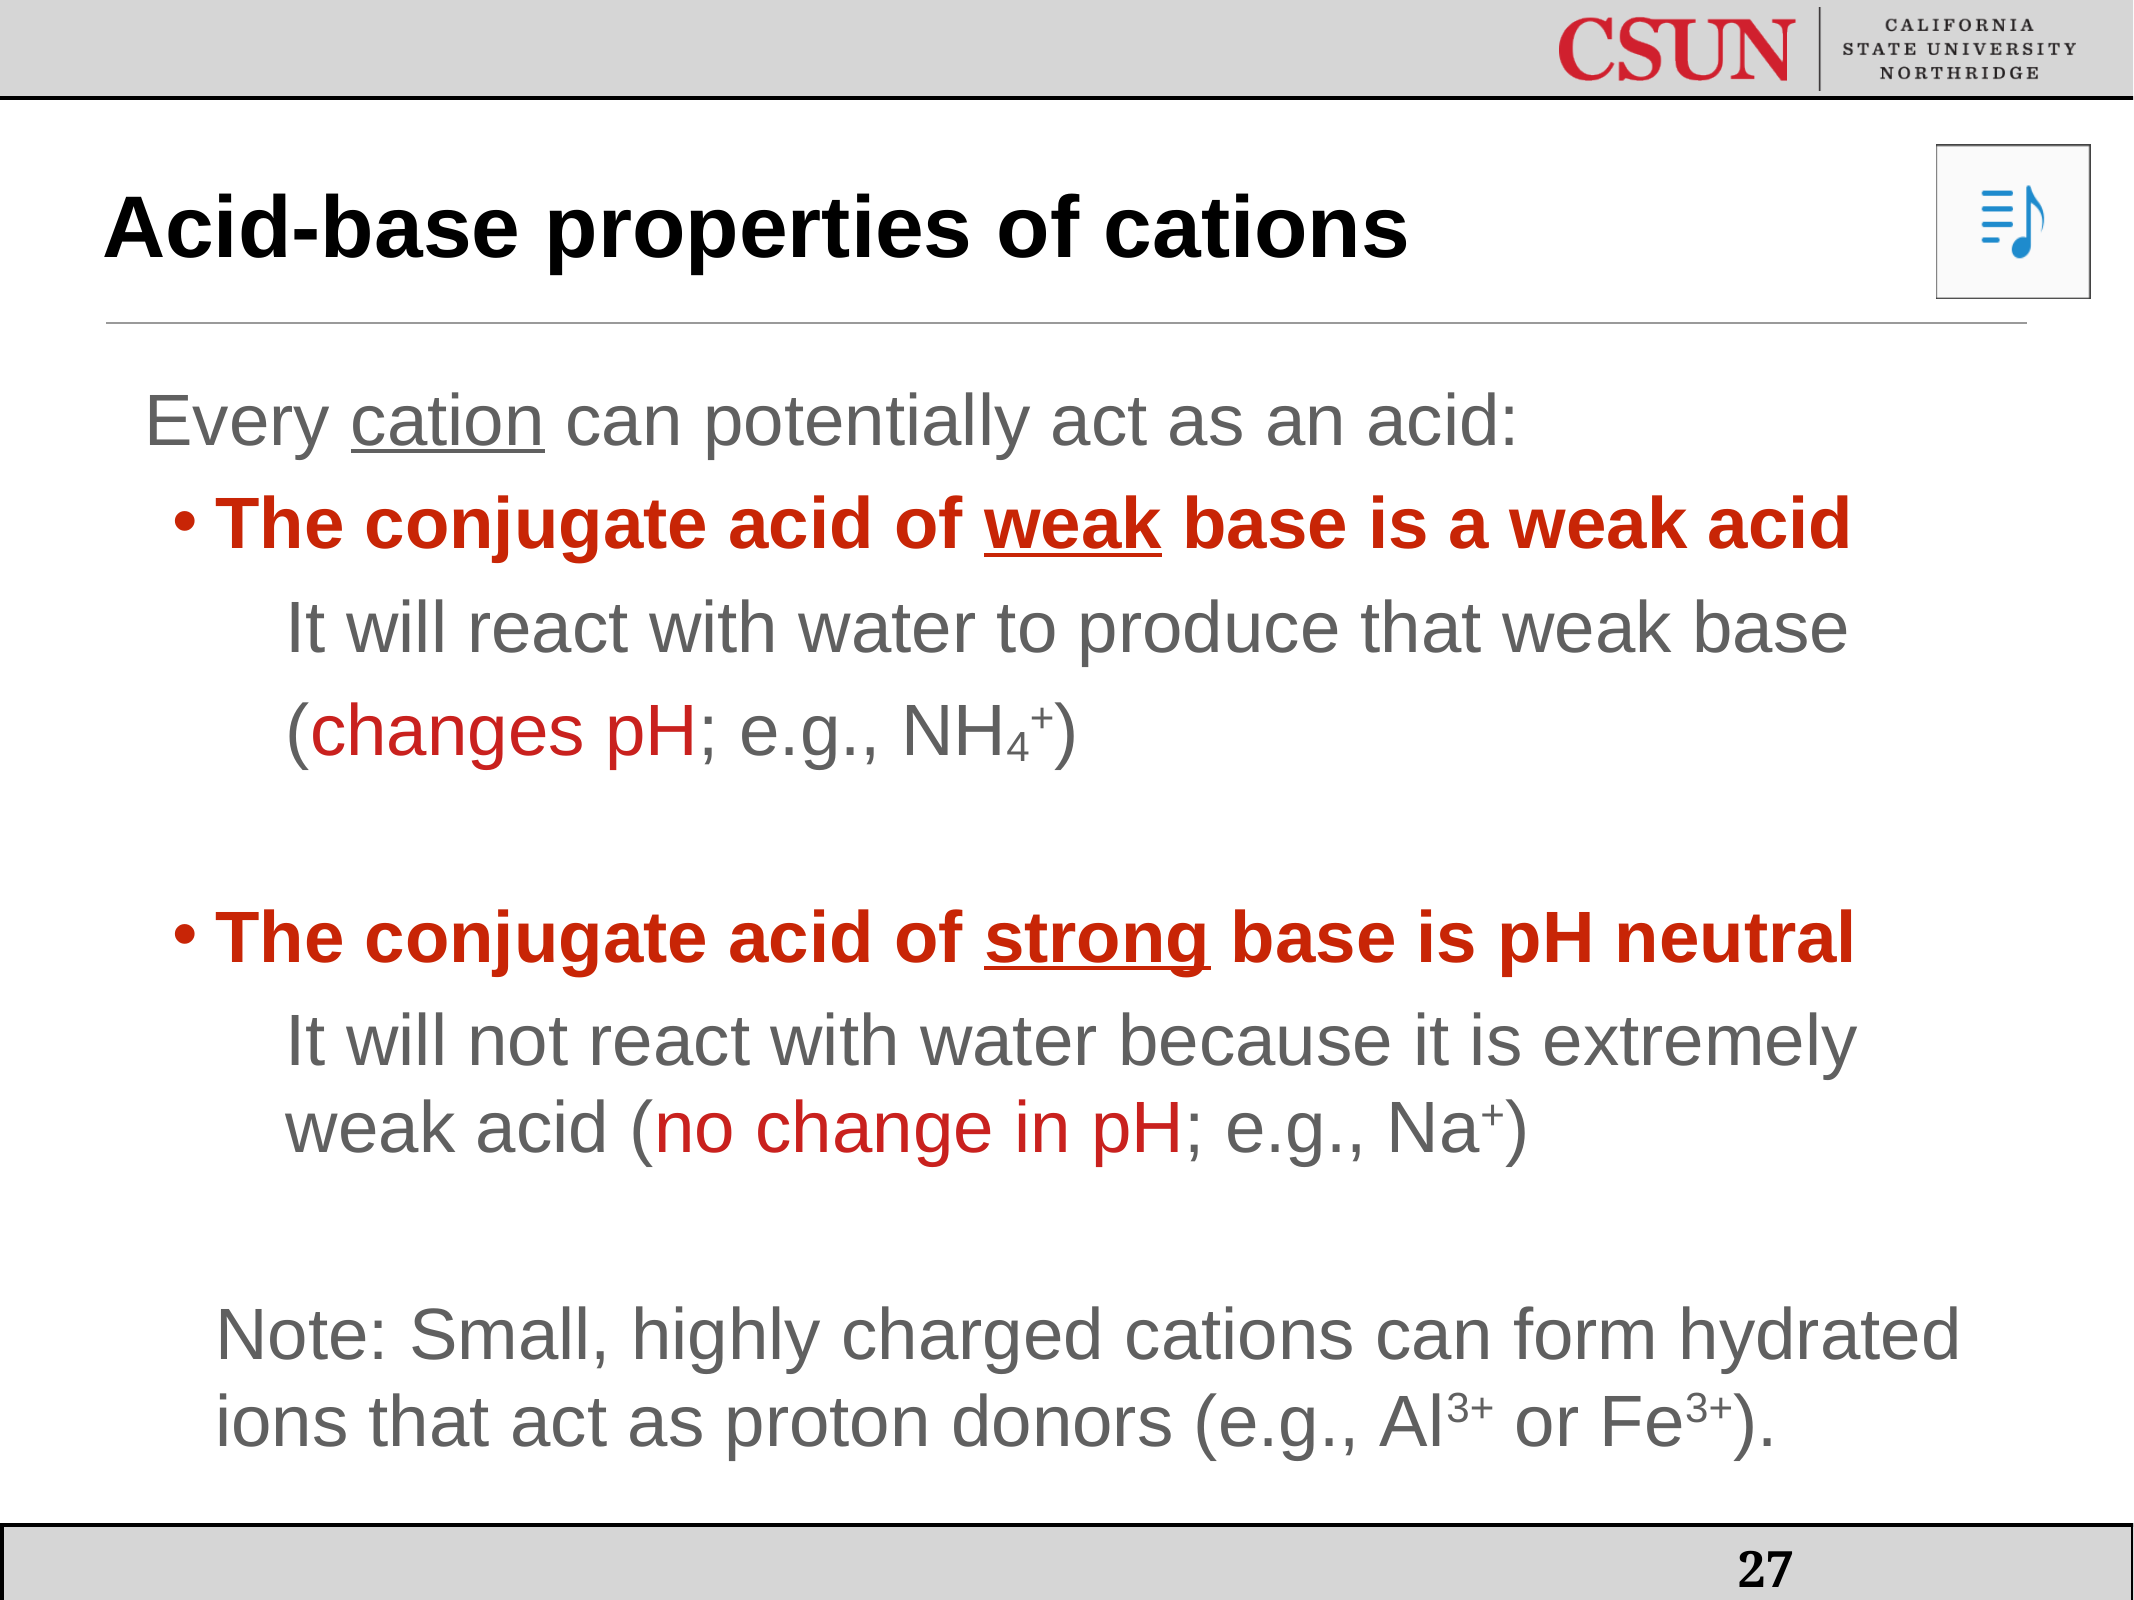

Acid-base properties of cations
# Every cation can potentially act as an acid:
The conjugate acid of weak base is a weak acid
It will react with water to produce that weak base
(changes pH; e.g., NH4+)
The conjugate acid of strong base is pH neutral
It will not react with water because it is extremely weak acid (no change in pH; e.g., Na+)
Note: Small, highly charged cations can form hydrated ions that act as proton donors (e.g., Al3+ or Fe3+).
27